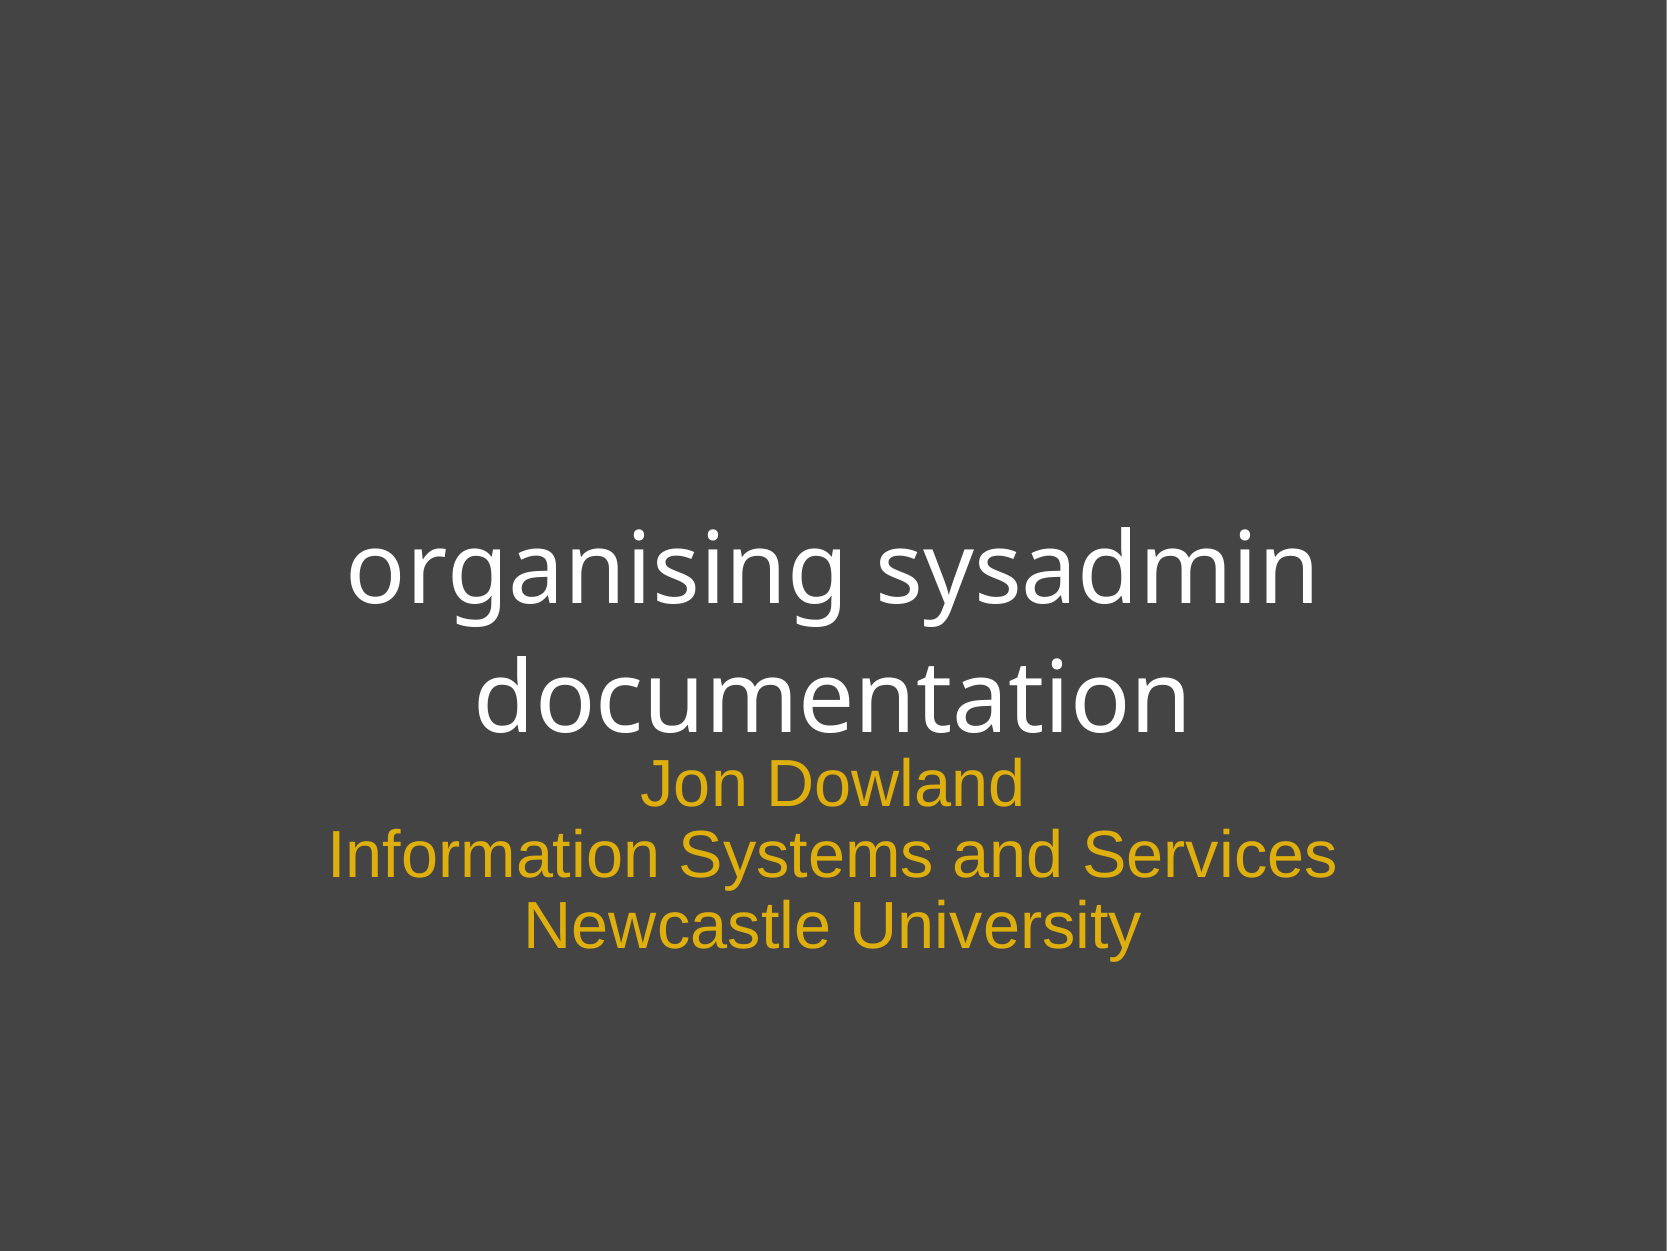

# organising sysadmin documentation
Jon Dowland
Information Systems and Services
Newcastle University